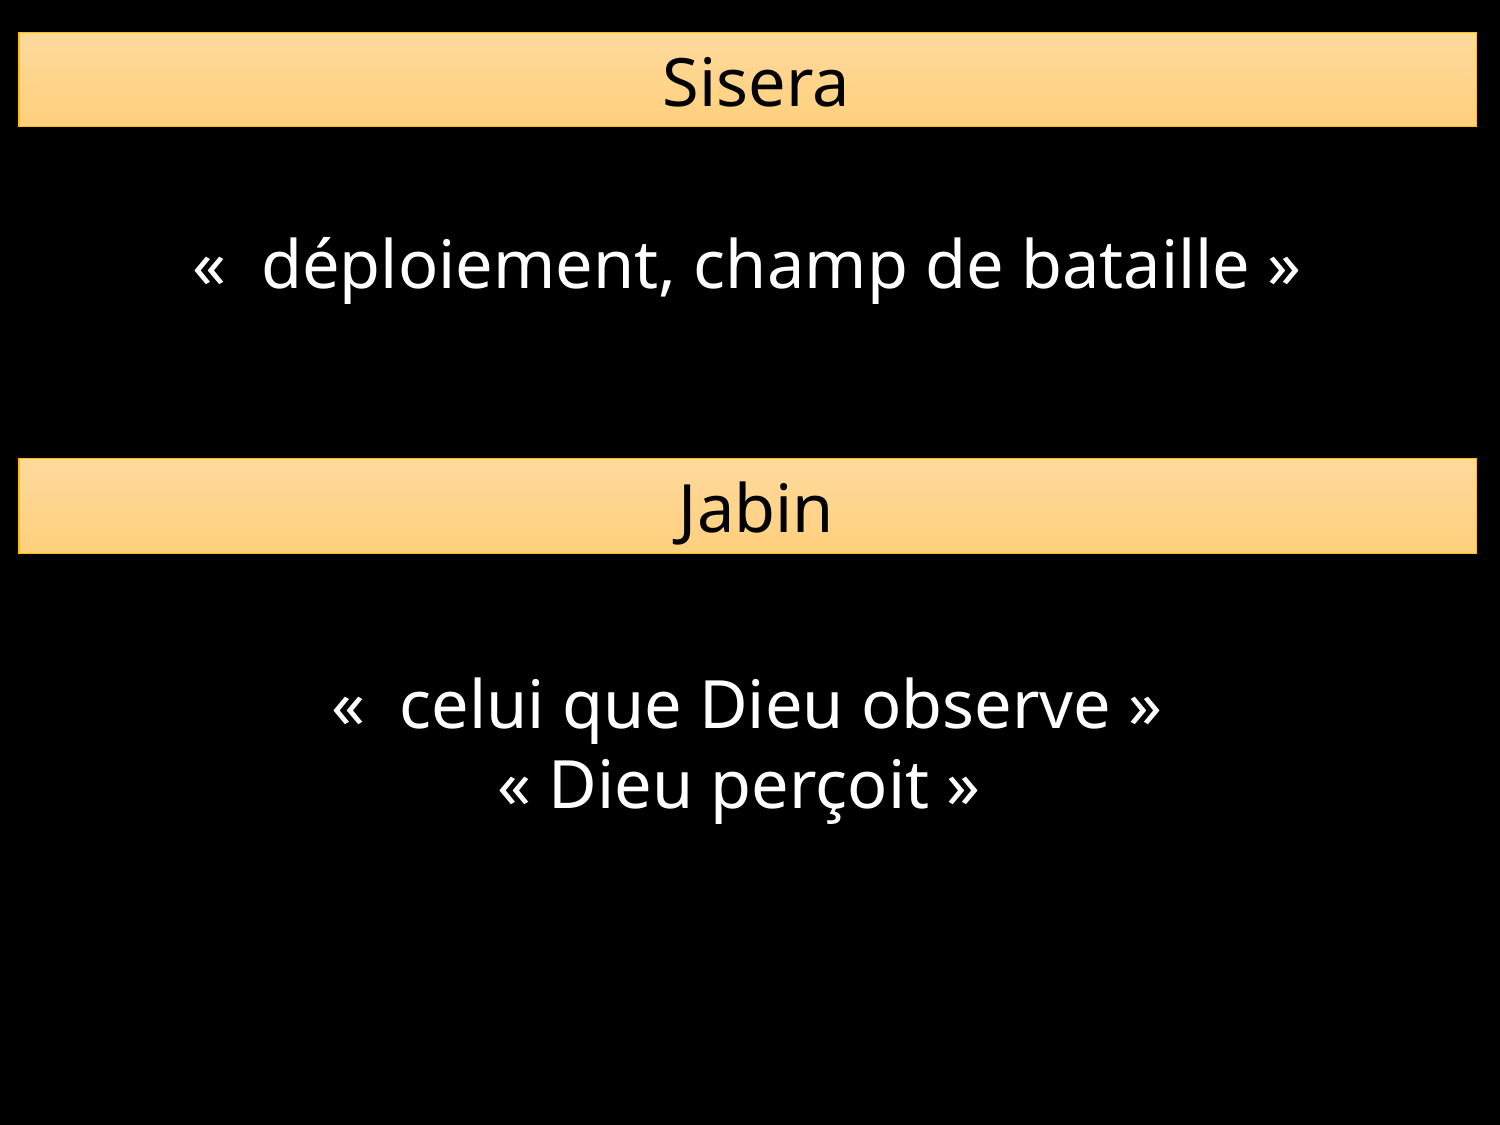

Sisera
«  déploiement, champ de bataille »
 Jabin
«  celui que Dieu observe »
« Dieu perçoit »